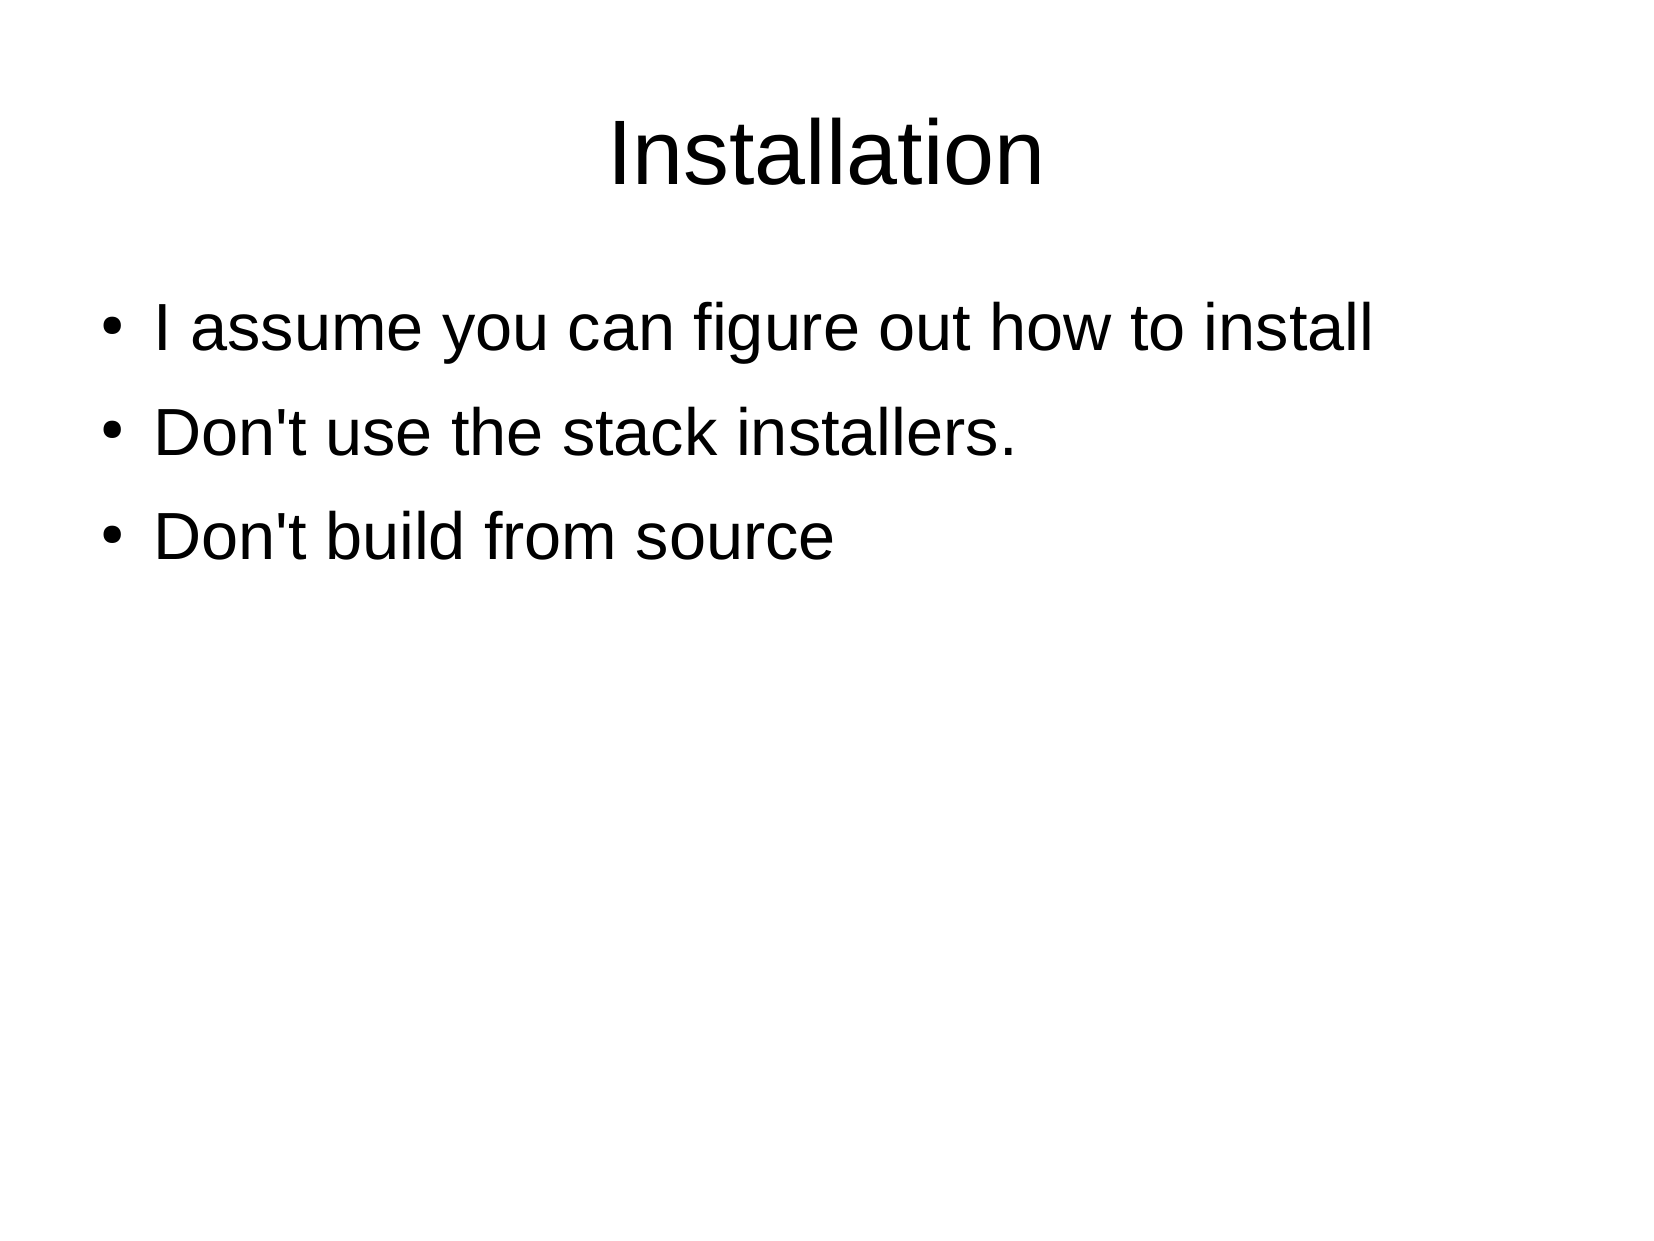

# Installation
I assume you can figure out how to install
Don't use the stack installers.
Don't build from source